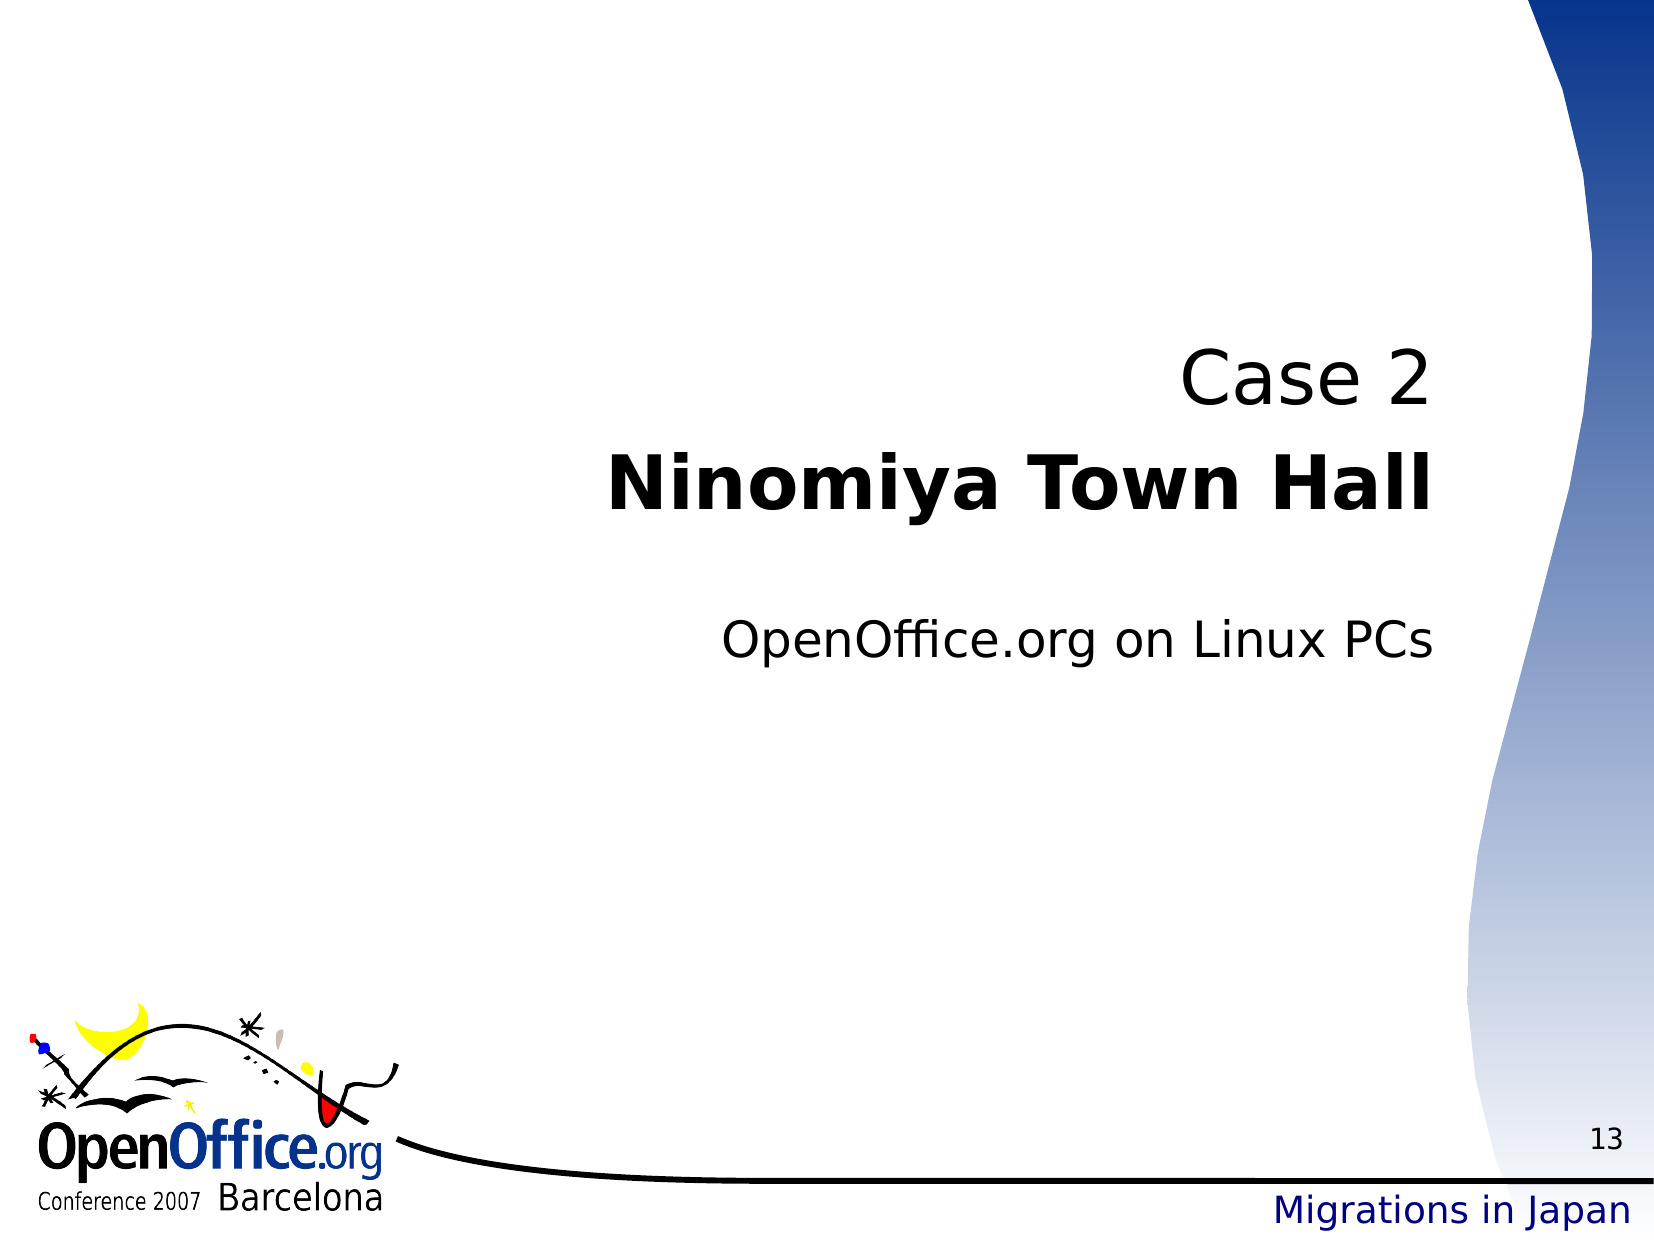

# Case 2
Ninomiya Town Hall
OpenOffice.org on Linux PCs
13